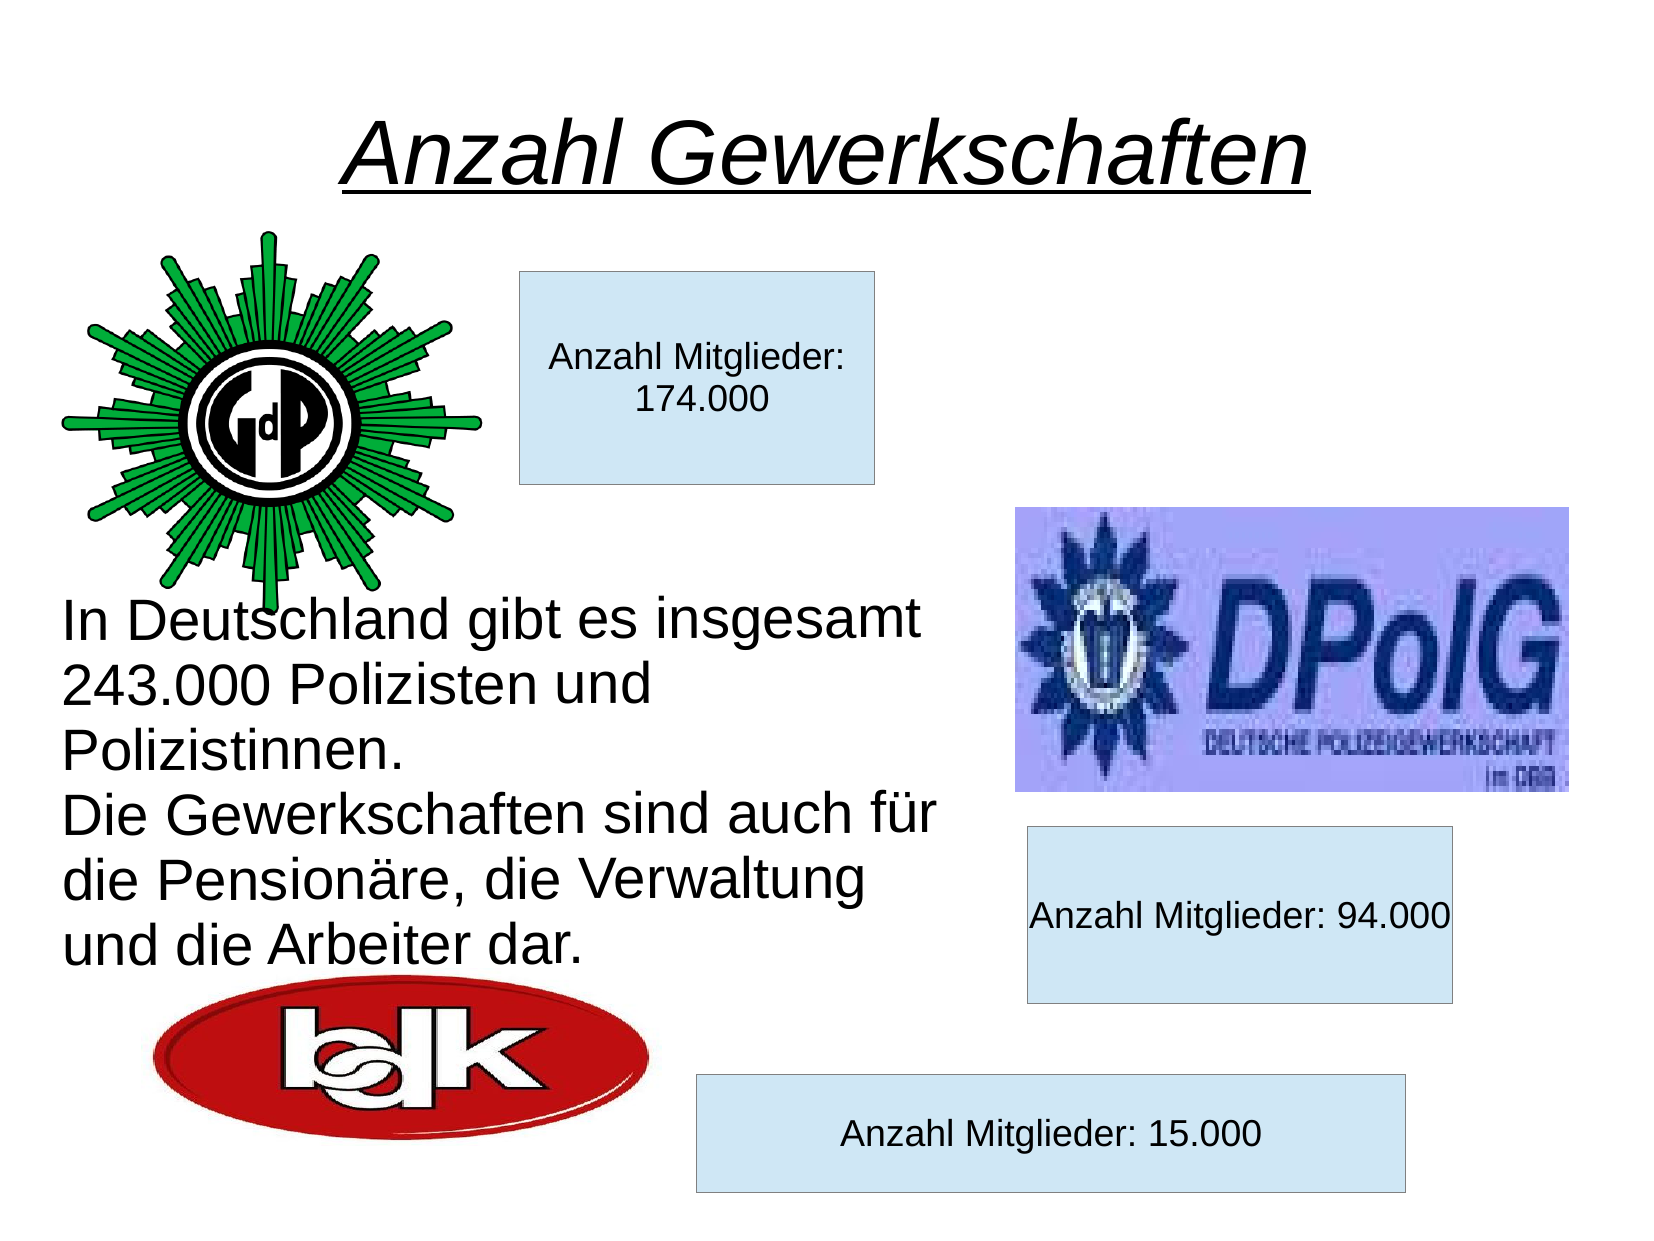

# Anzahl Gewerkschaften
Anzahl Mitglieder:
 174.000
In Deutschland gibt es insgesamt 243.000 Polizisten und Polizistinnen.
Die Gewerkschaften sind auch für die Pensionäre, die Verwaltung und die Arbeiter dar.
Anzahl Mitglieder: 94.000
Anzahl Mitglieder: 15.000